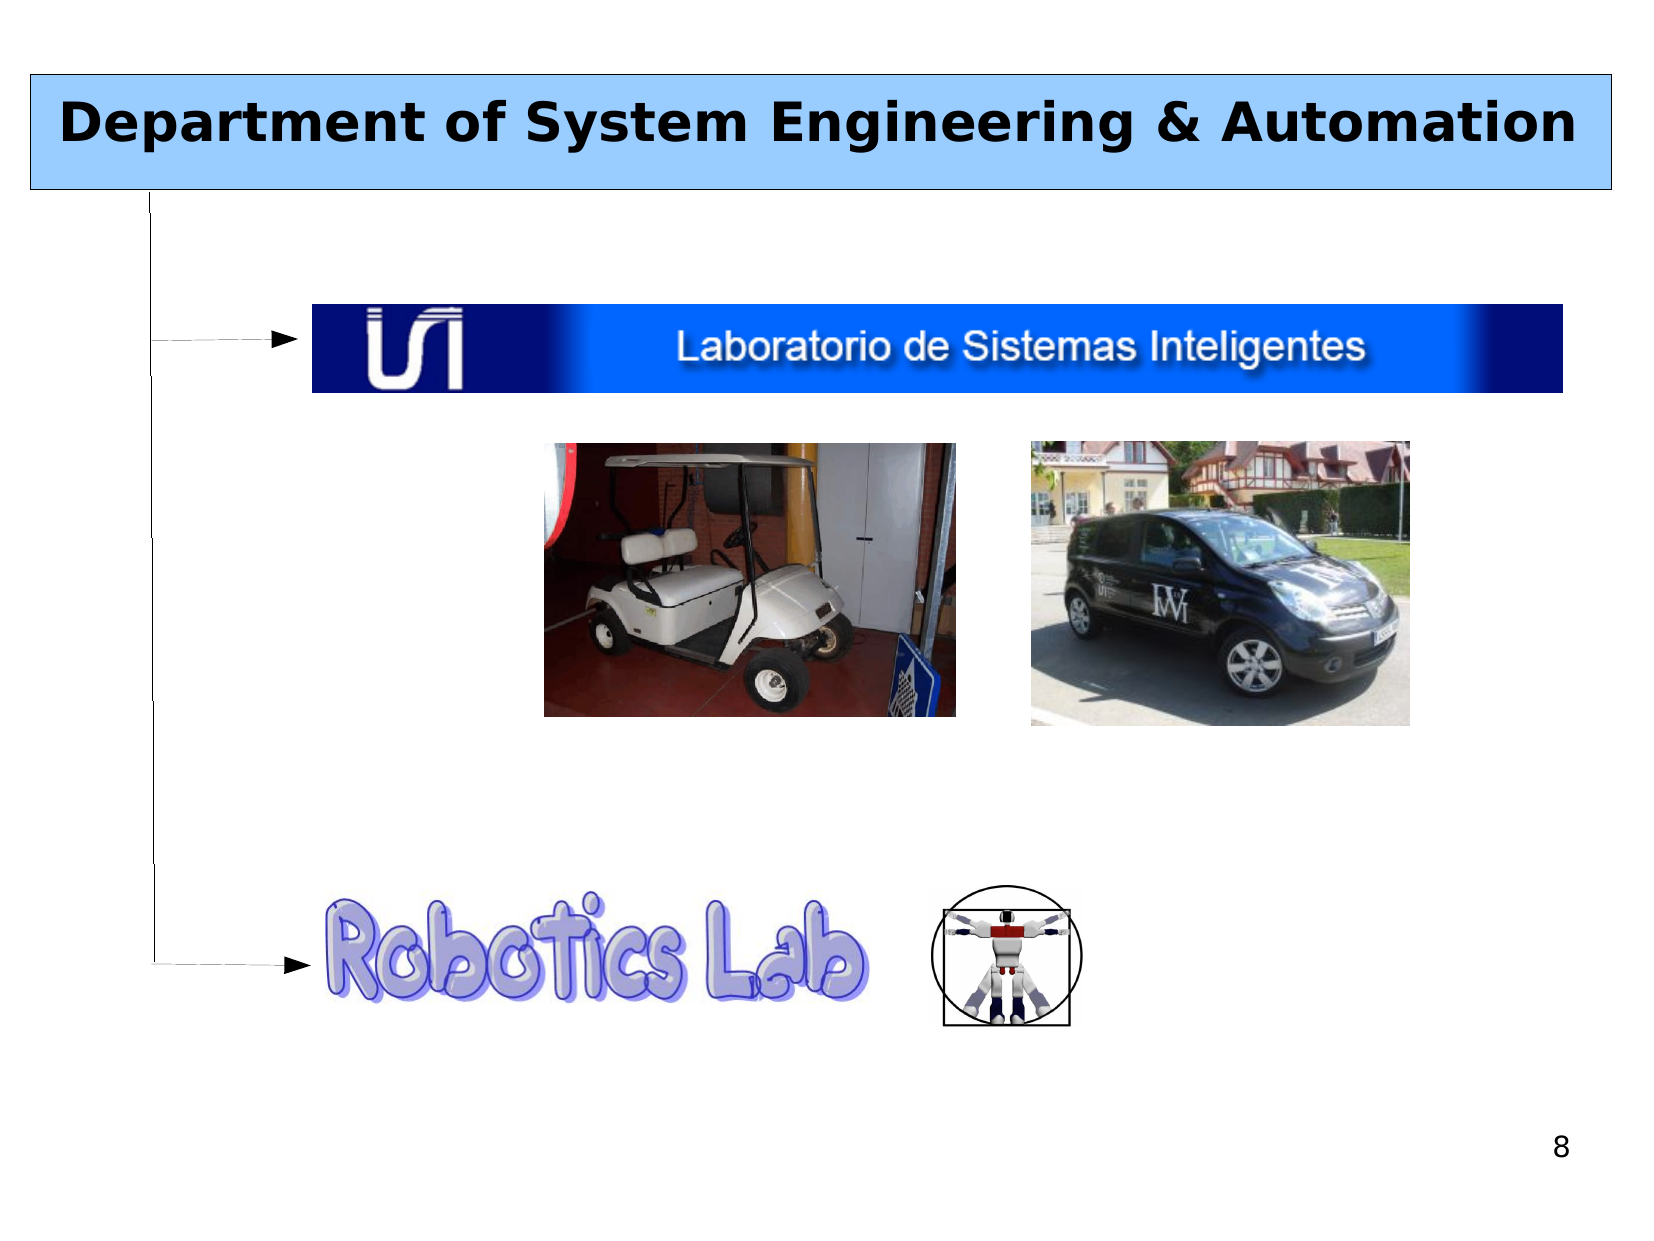

Department of System Engineering & Automation
8